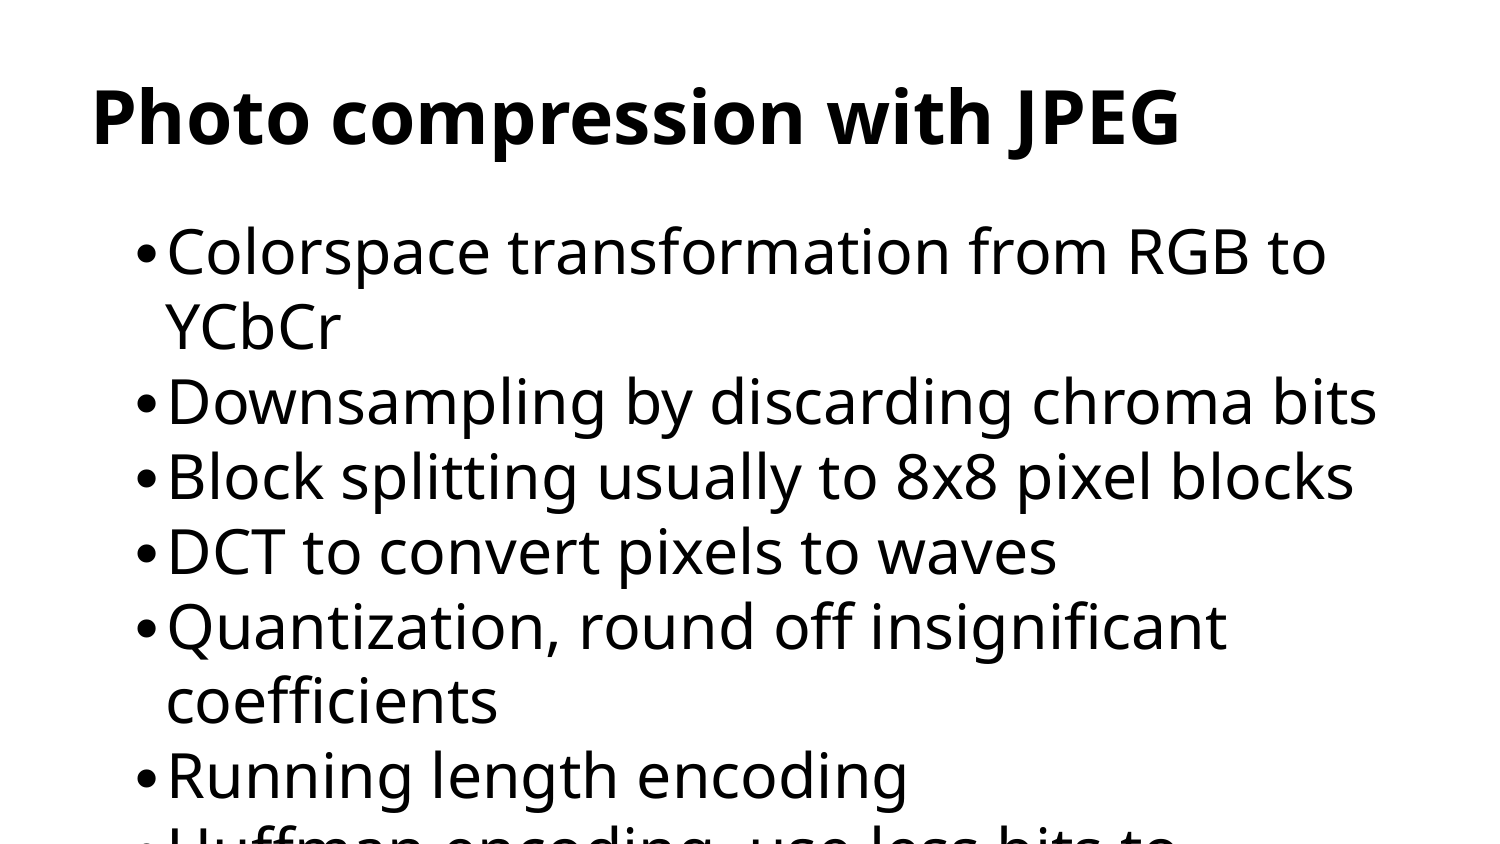

# Photo compression with JPEG
Colorspace transformation from RGB to YCbCr
Downsampling by discarding chroma bits
Block splitting usually to 8x8 pixel blocks
DCT to convert pixels to waves
Quantization, round off insignificant coefficients
Running length encoding
Huffman encoding, use less bits to represent frequently occurring bit sequences